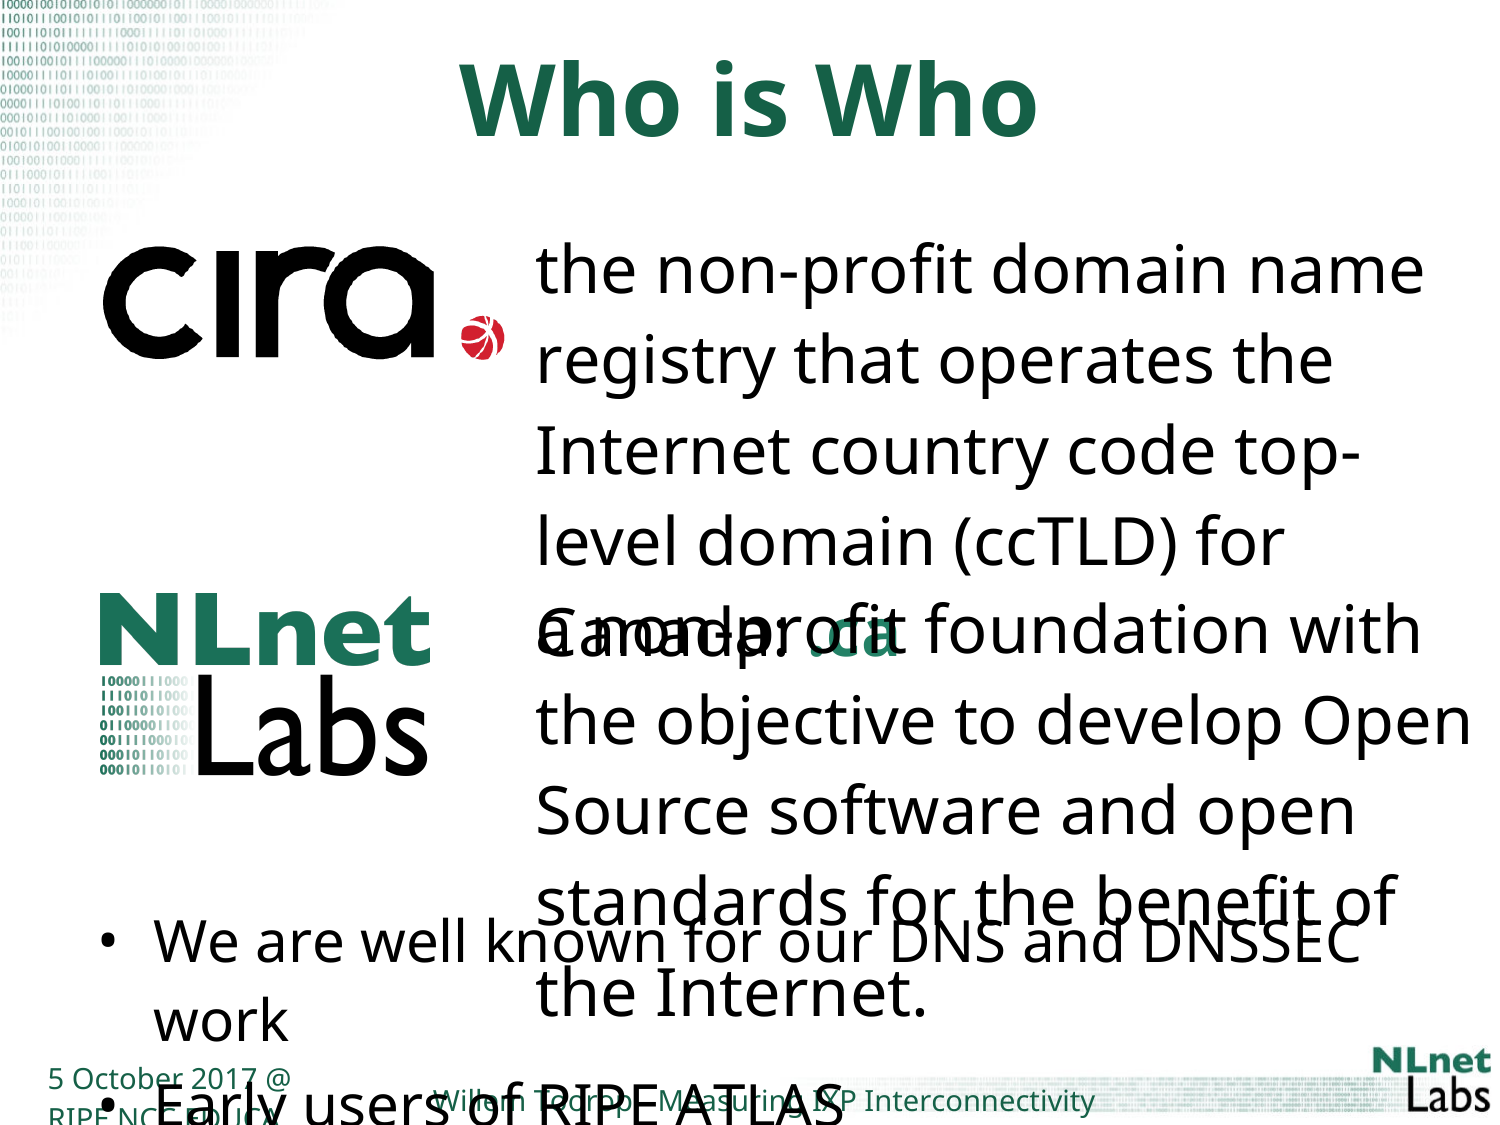

# Who is Who
the non-profit domain name registry that operates the Internet country code top-level domain (ccTLD) for Canada: .ca
a non-profit foundation with the objective to develop Open Source software and open standards for the benefit of the Internet.
We are well known for our DNS and DNSSEC work
Early users of RIPE ATLAS